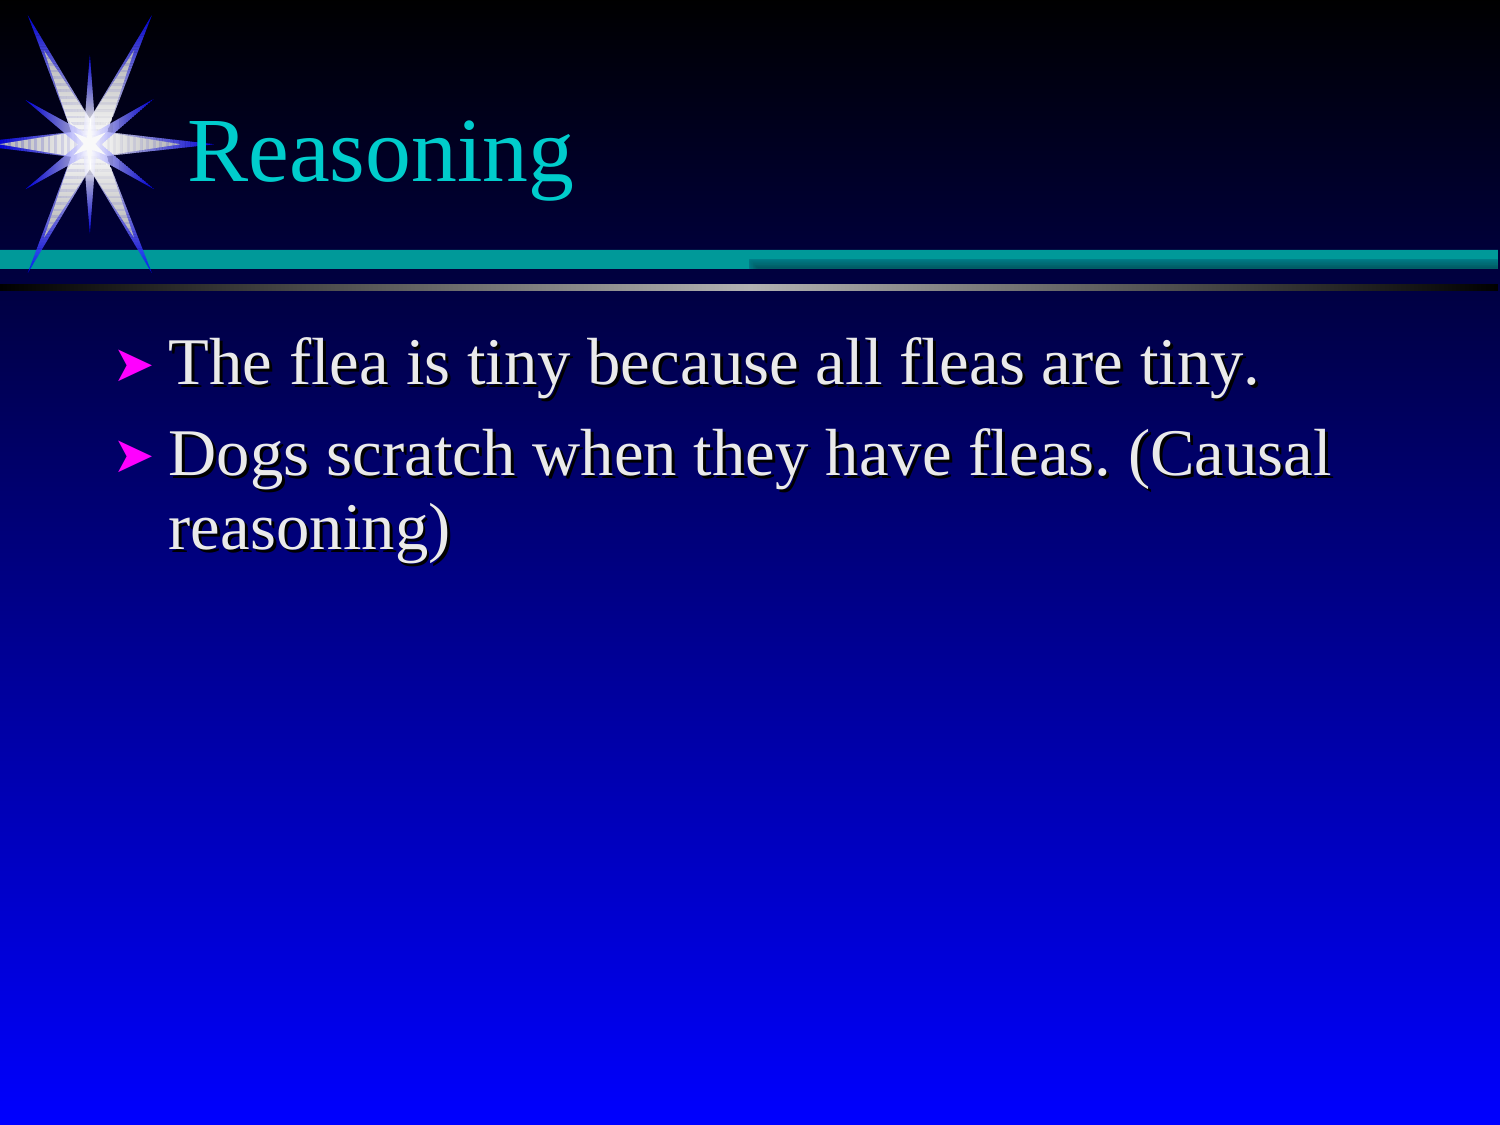

# Reasoning
The flea is tiny because all fleas are tiny.
Dogs scratch when they have fleas. (Causal reasoning)